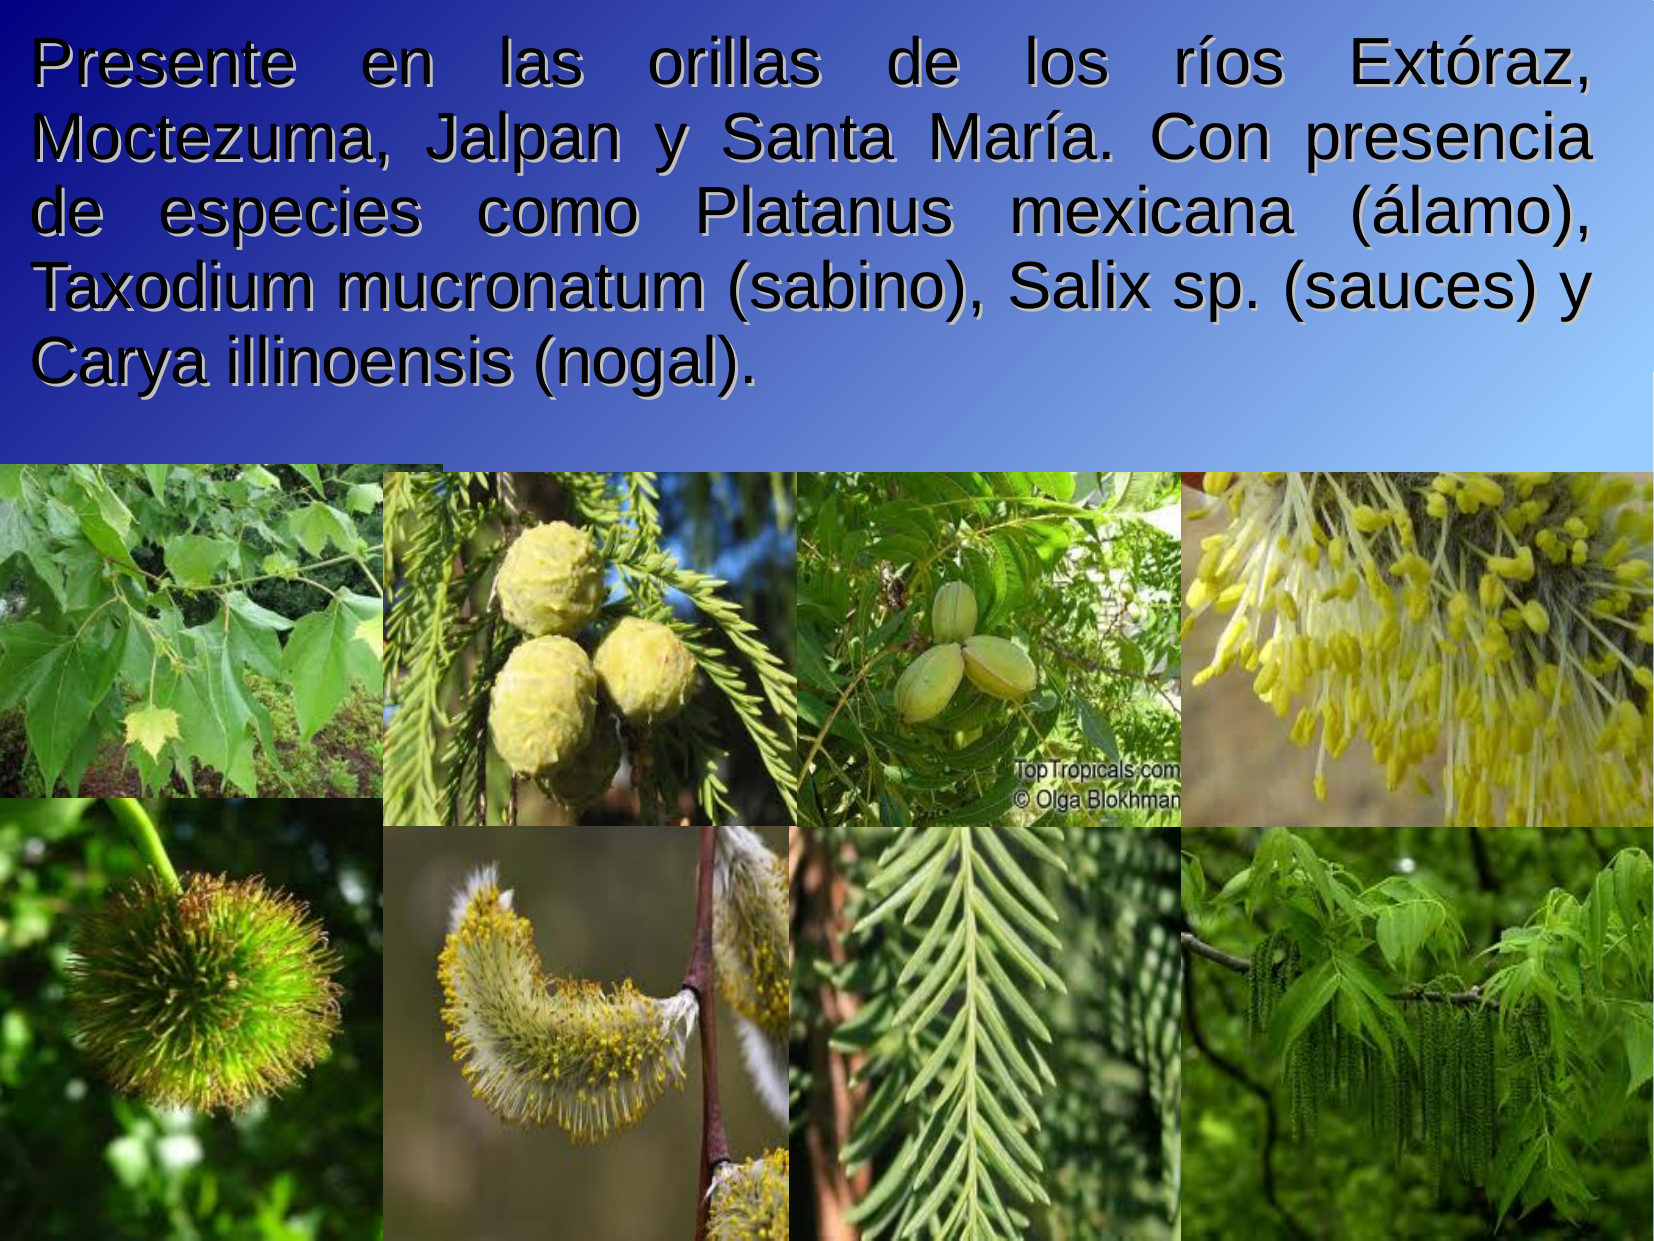

# Presente en las orillas de los ríos Extóraz, Moctezuma, Jalpan y Santa María. Con presencia de especies como Platanus mexicana (álamo), Taxodium mucronatum (sabino), Salix sp. (sauces) y Carya illinoensis (nogal).